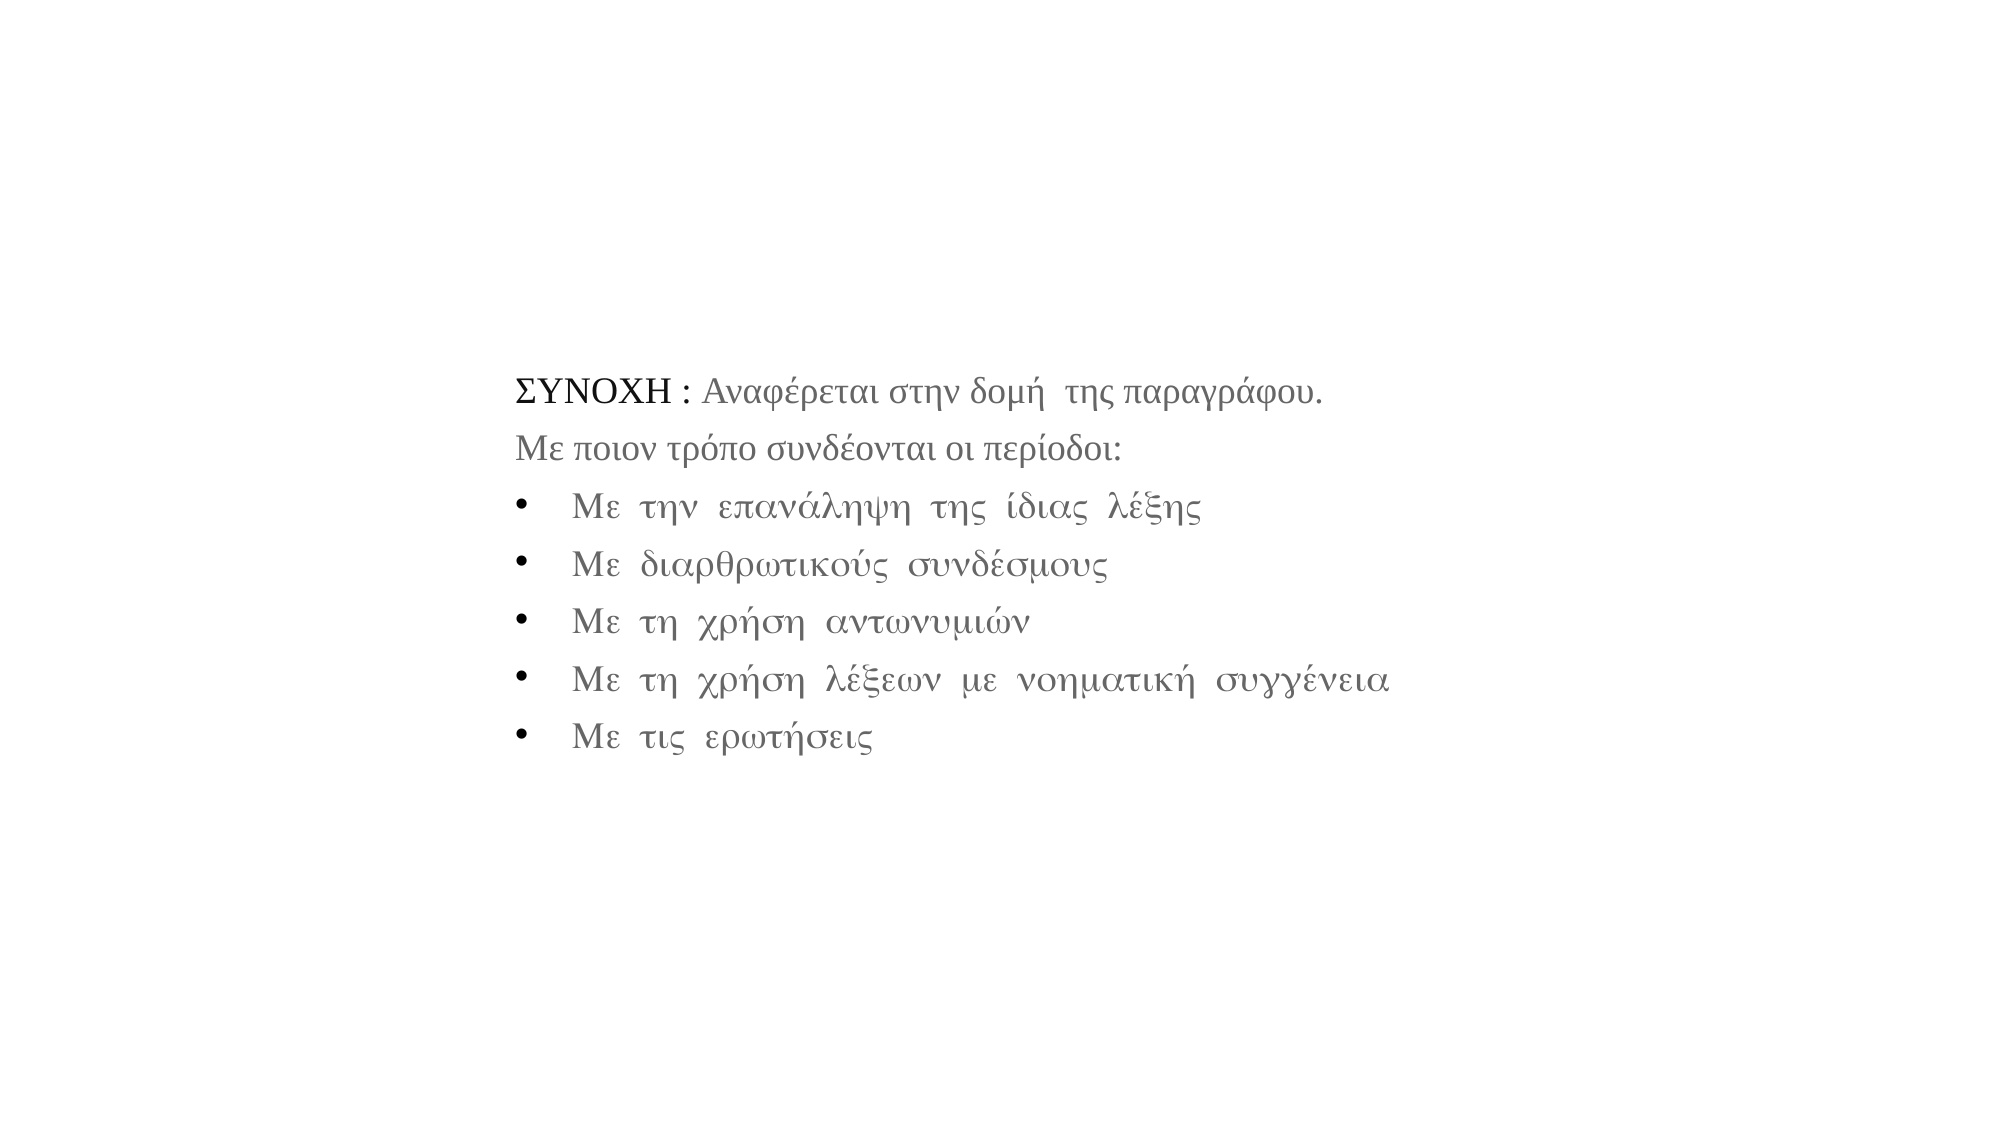

ΣΥΝΟΧΗ : Αναφέρεται στην δομή της παραγράφου.
Με ποιον τρόπο συνδέονται οι περίοδοι:
Με την επανάληψη της ίδιας λέξης
Με διαρθρωτικούς συνδέσμους
Με τη χρήση αντωνυμιών
Με τη χρήση λέξεων με νοηματική συγγένεια
Με τις ερωτήσεις